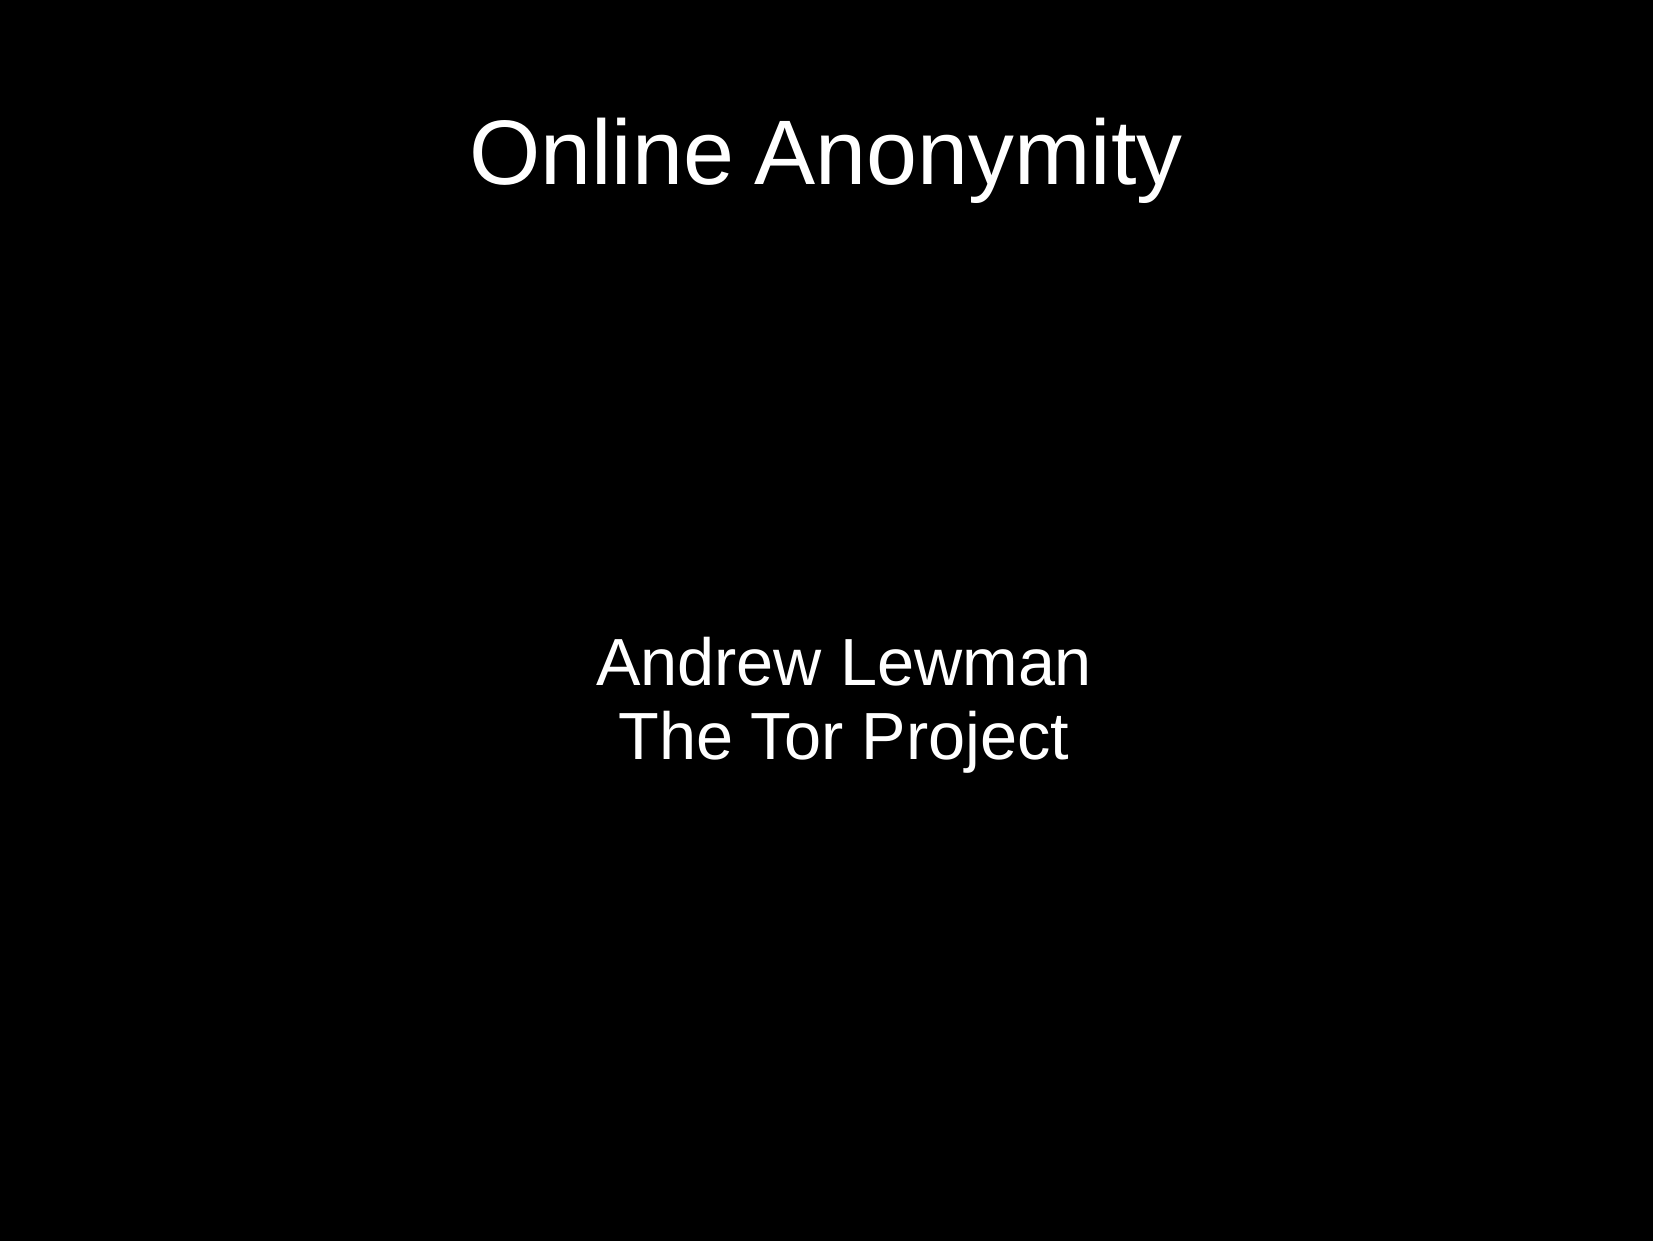

# Online Anonymity
Andrew Lewman
The Tor Project